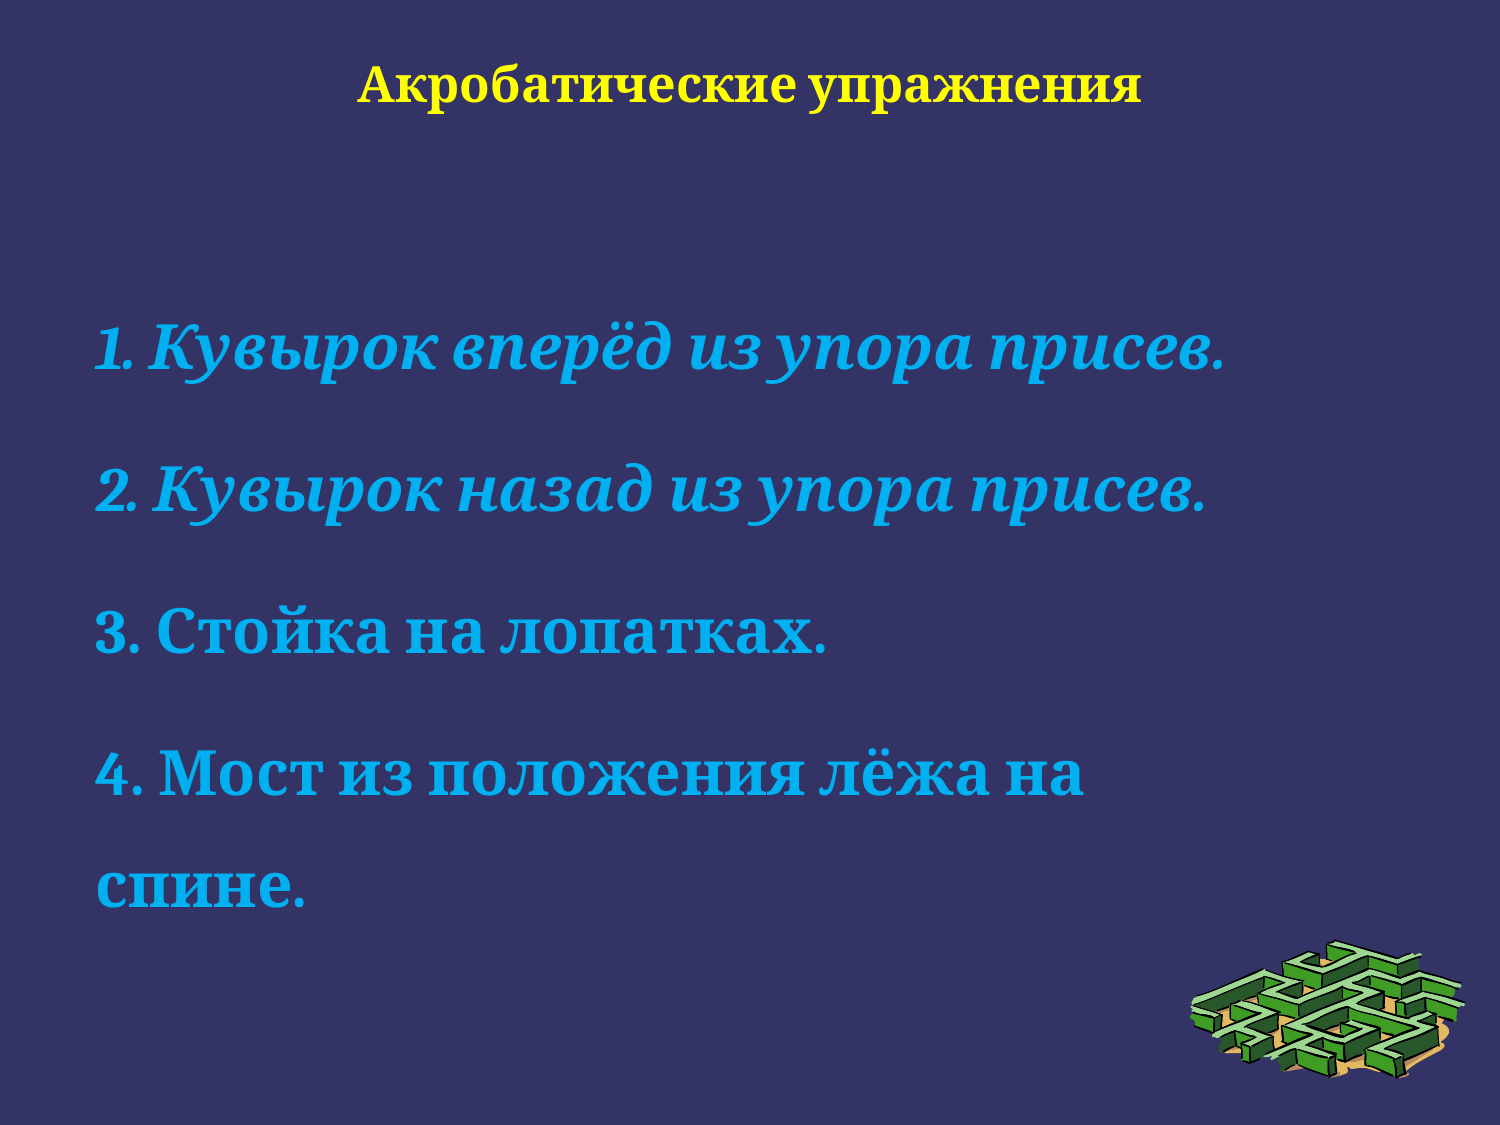

# Акробатические упражнения
1. Кувырок вперёд из упора присев.
2. Кувырок назад из упора присев.
3. Стойка на лопатках.
4. Мост из положения лёжа на спине.